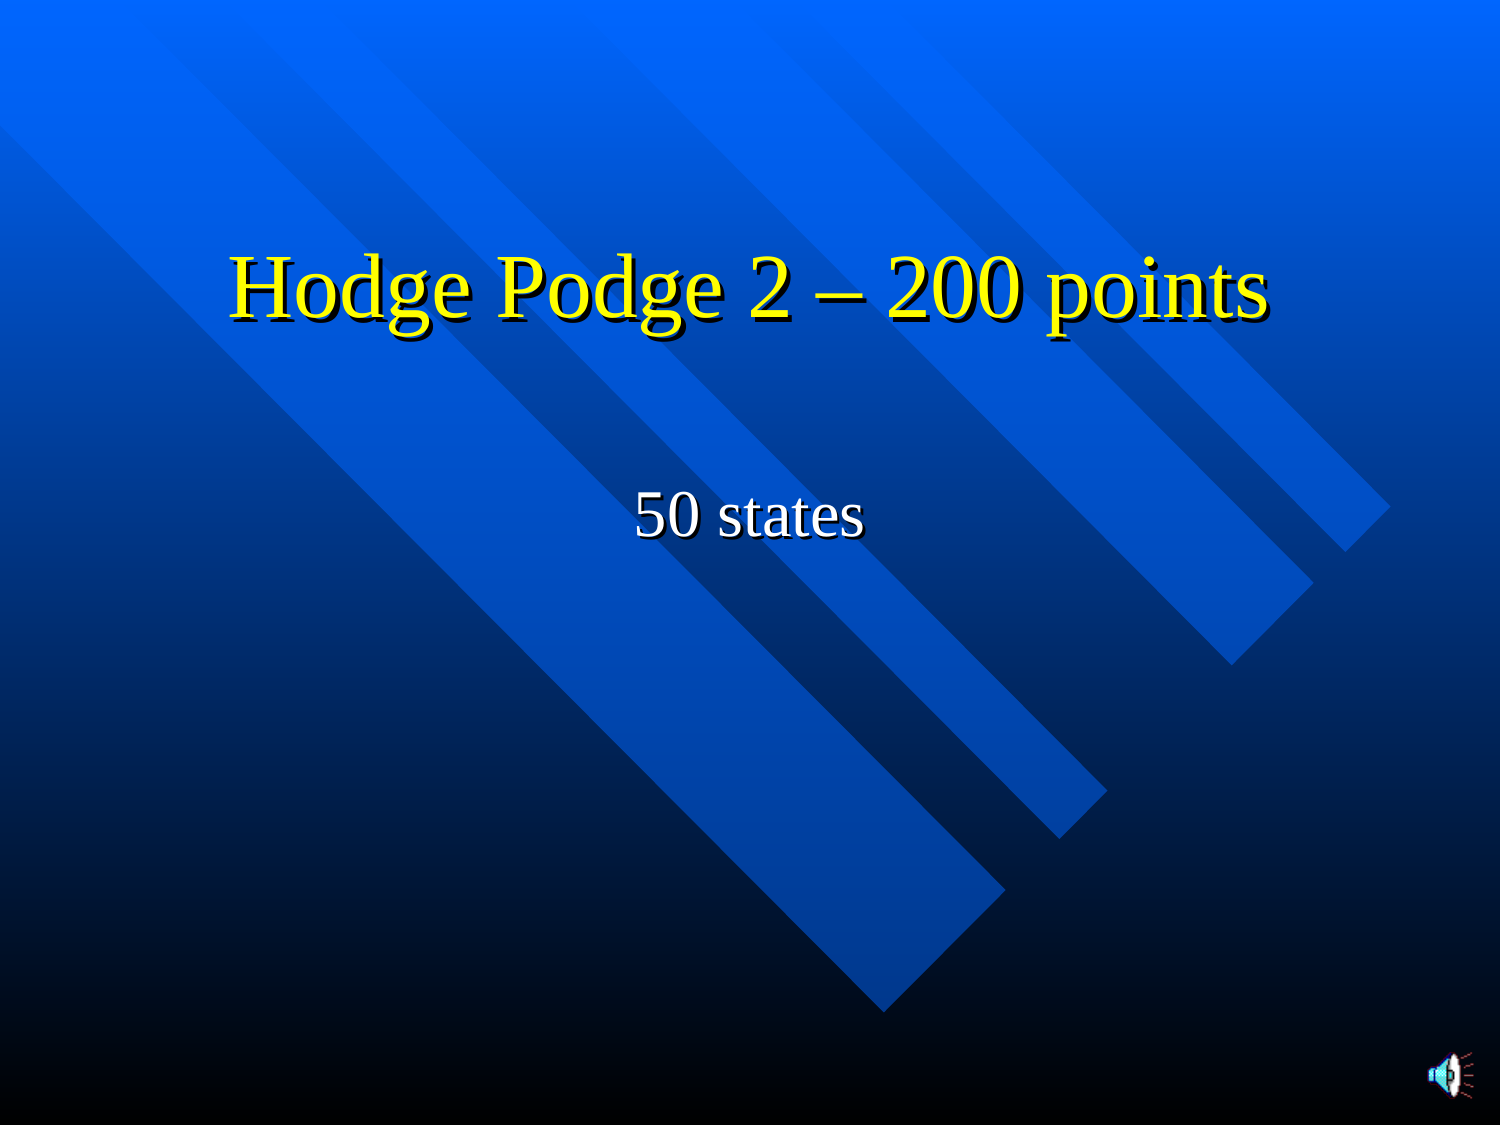

# Hodge Podge 2 – 200 points
50 states